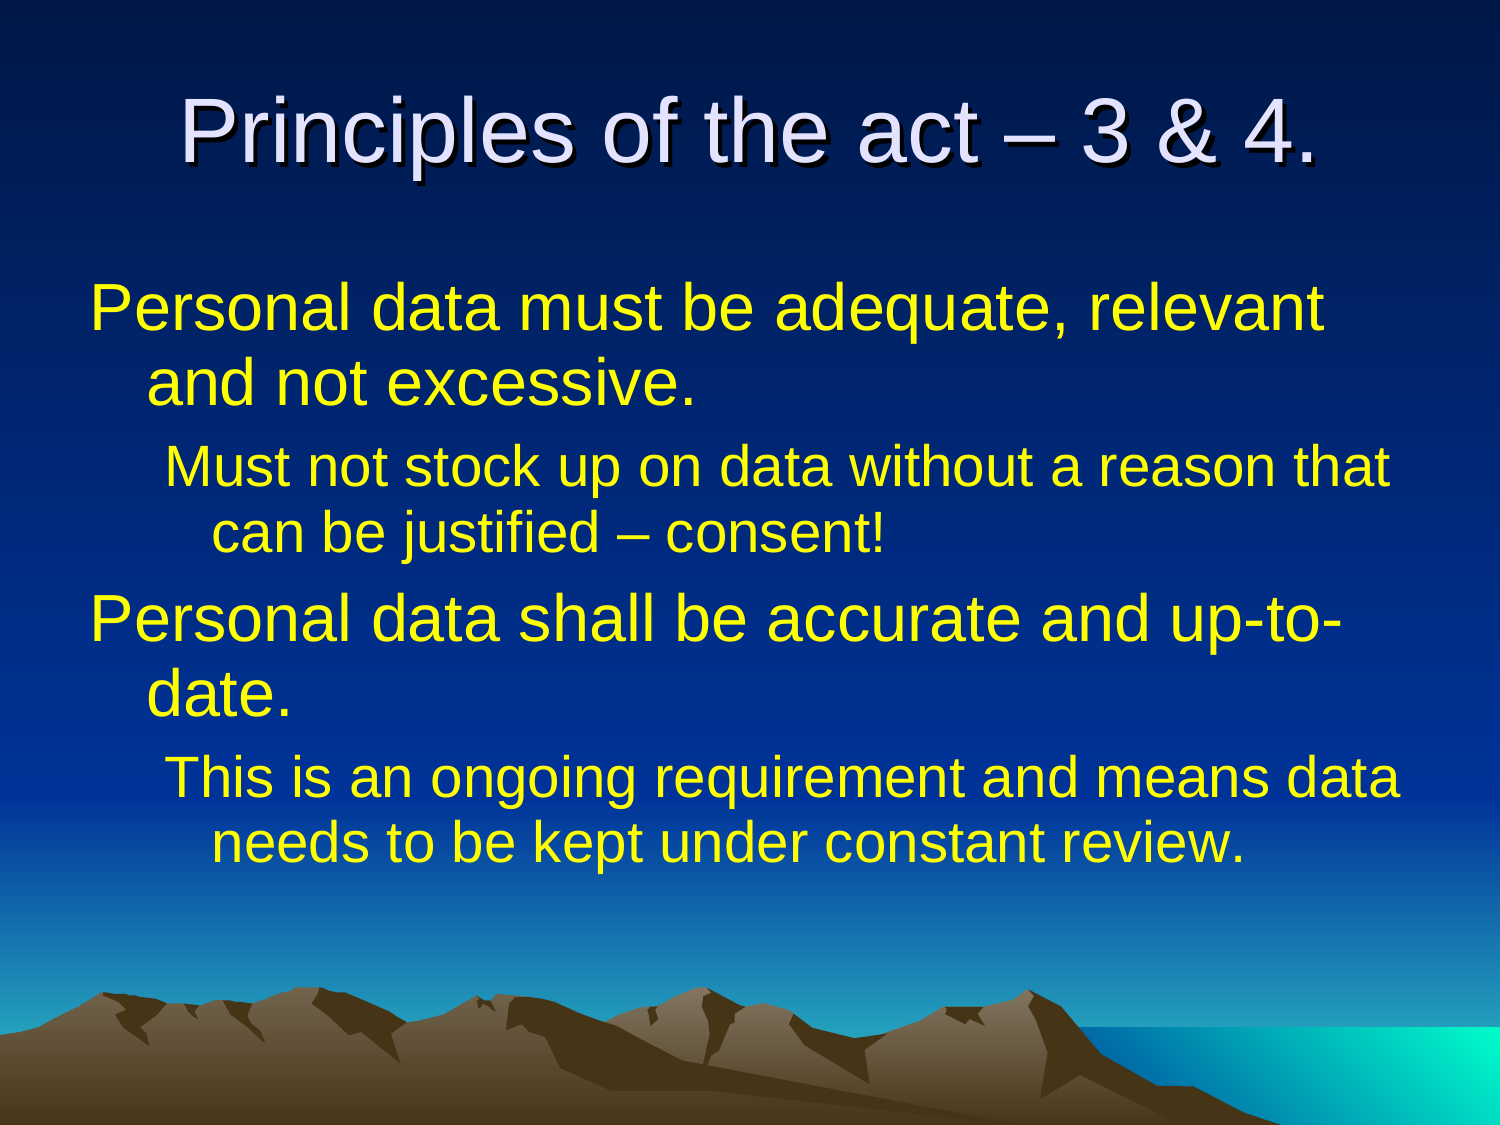

# Principles of the act – 3 & 4.
Personal data must be adequate, relevant and not excessive.
Must not stock up on data without a reason that can be justified – consent!
Personal data shall be accurate and up-to-date.
This is an ongoing requirement and means data needs to be kept under constant review.